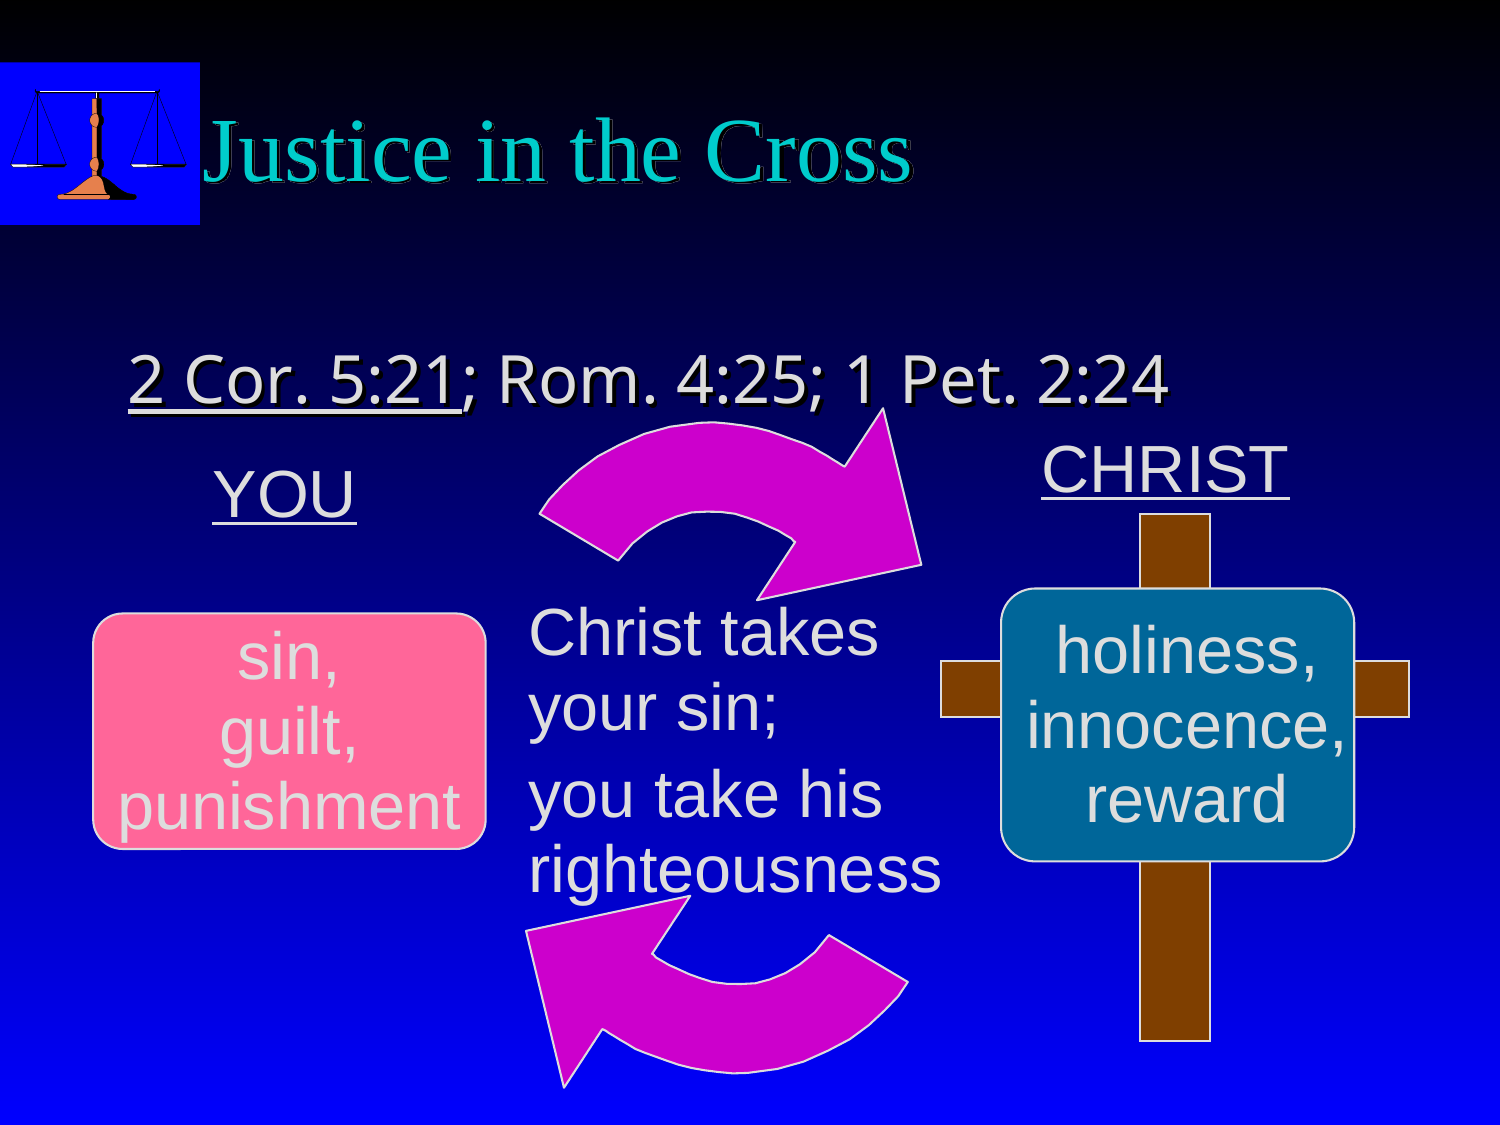

# Justice in the Cross
2 Cor. 5:21; Rom. 4:25; 1 Pet. 2:24
Christ takes your sin;
CHRIST
YOU
holiness,
innocence,
reward
sin,
guilt,
punishment
you take his righteousness